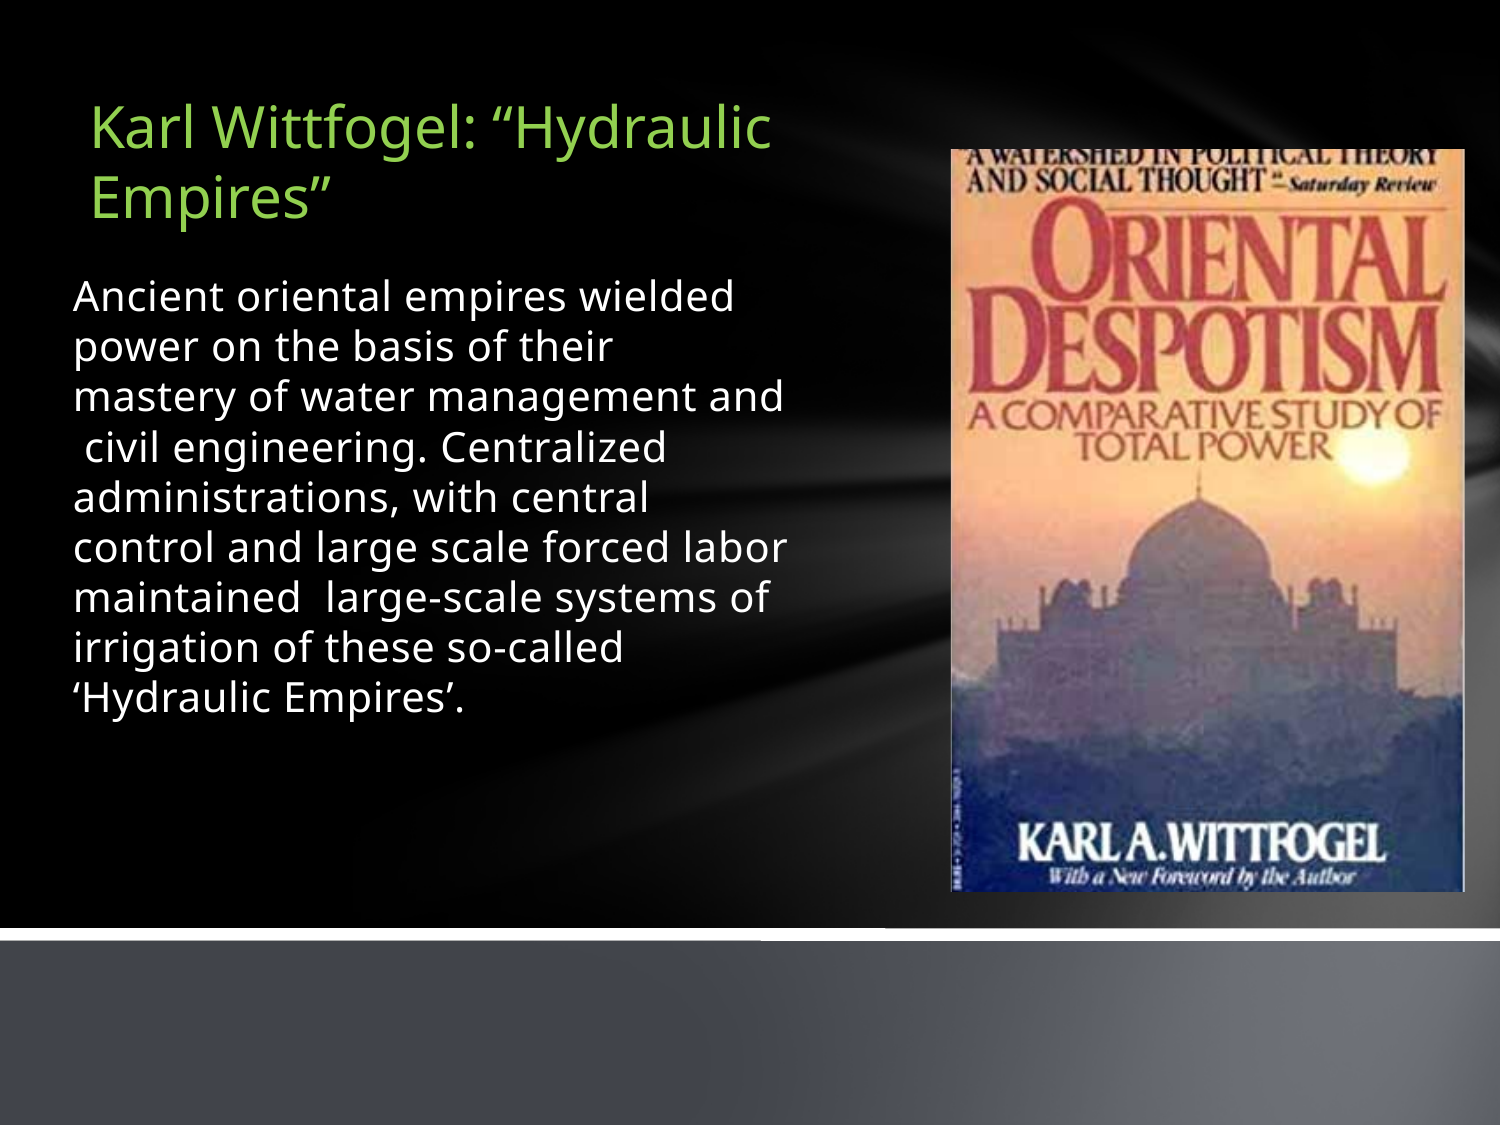

Karl Wittfogel: “Hydraulic Empires”
# Ancient oriental empires wielded power on the basis of their mastery of water management and civil engineering. Centralized administrations, with central control and large scale forced labor maintained large-scale systems of irrigation of these so-called ‘Hydraulic Empires’.